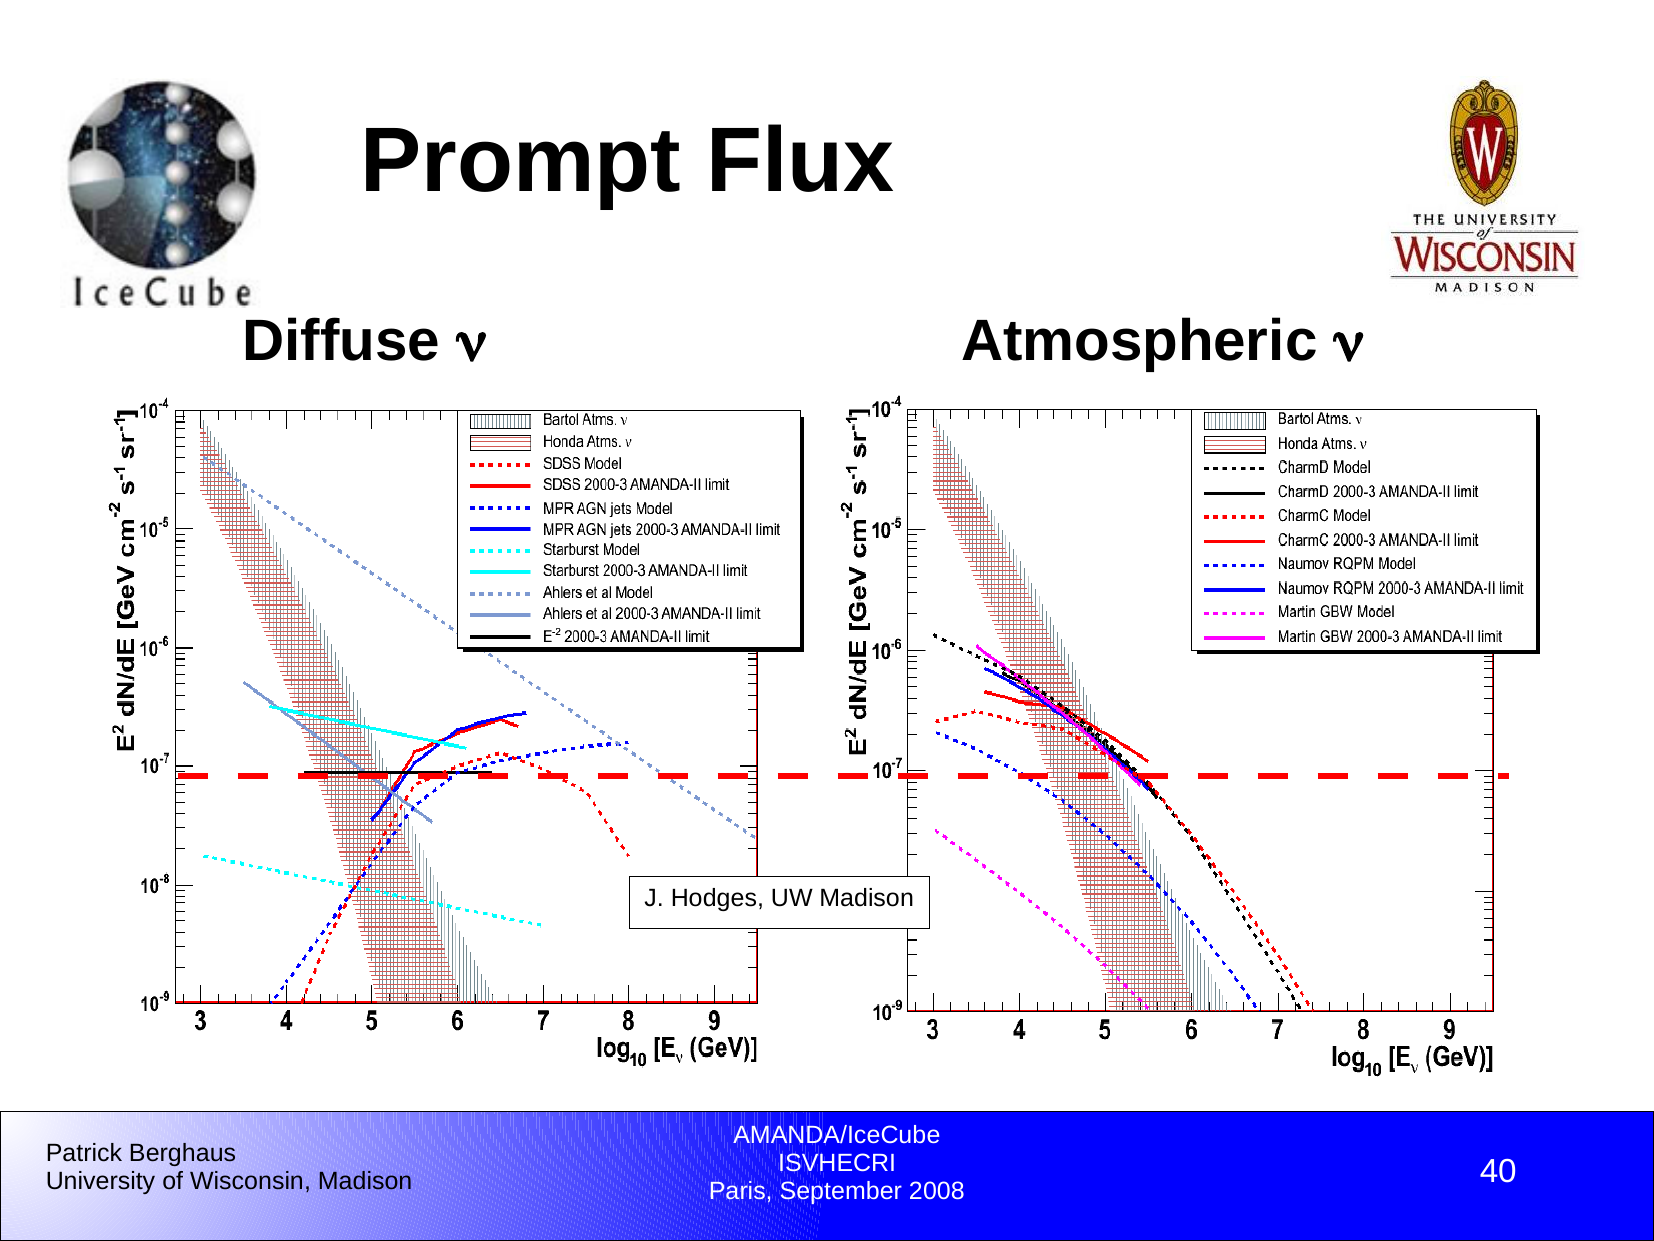

Prompt Flux
Diffuse n
Atmospheric n
J. Hodges, UW Madison